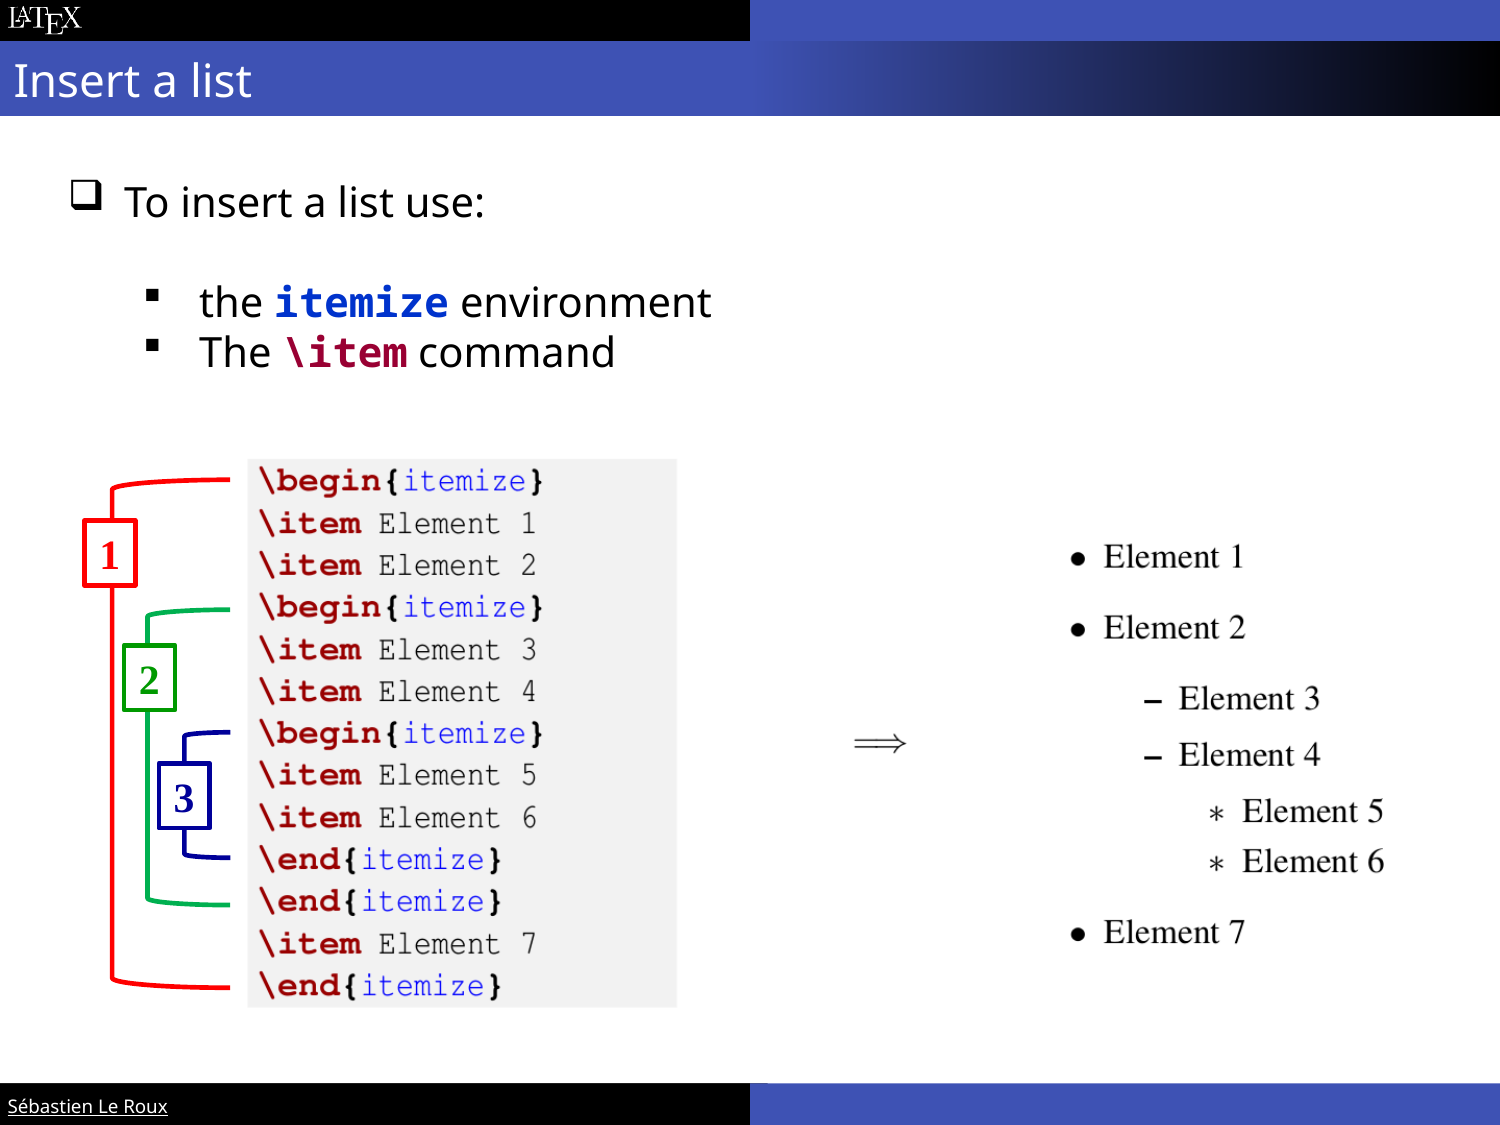

# Insert a list
To insert a list use:
the itemize environment
The \item command
1
2
3